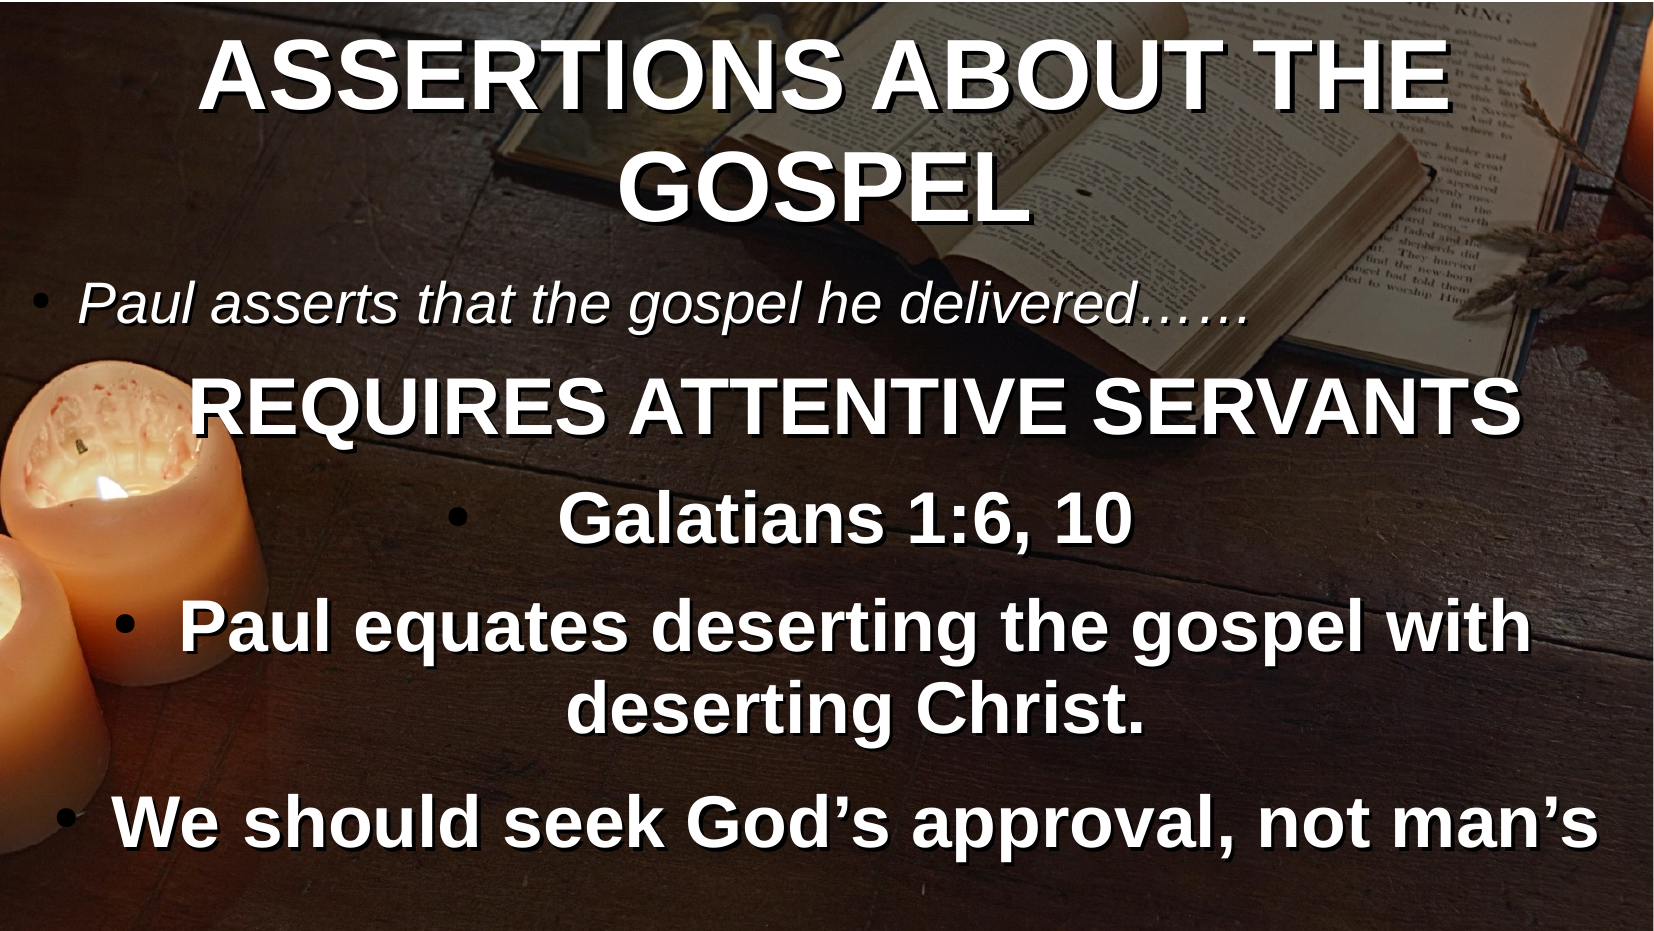

# ASSERTIONS ABOUT THE GOSPEL
Paul asserts that the gospel he delivered……
REQUIRES ATTENTIVE SERVANTS
Galatians 1:6, 10
Paul equates deserting the gospel with deserting Christ.
We should seek God’s approval, not man’s